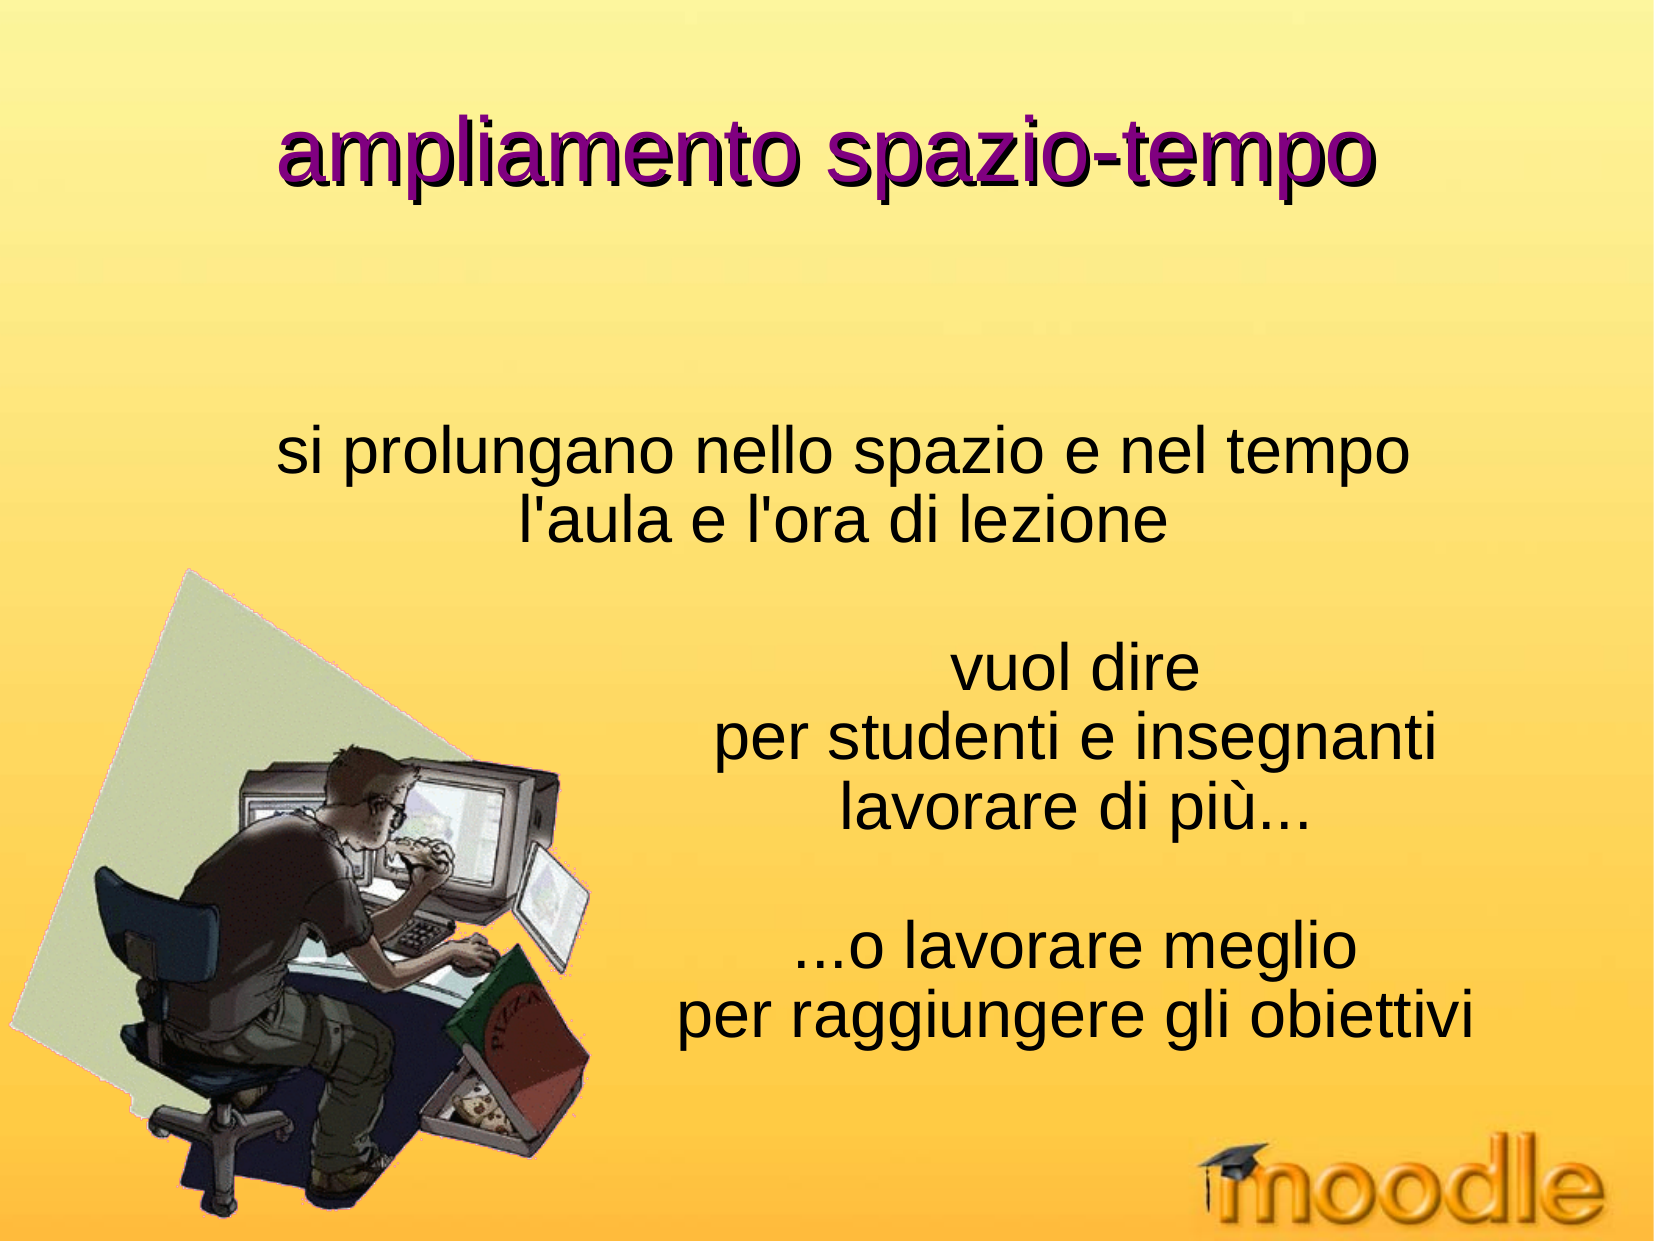

# ampliamento spazio-tempo
 si prolungano nello spazio e nel tempo
l'aula e l'ora di lezione
vuol dire
per studenti e insegnanti
lavorare di più...
...o lavorare meglio
per raggiungere gli obiettivi